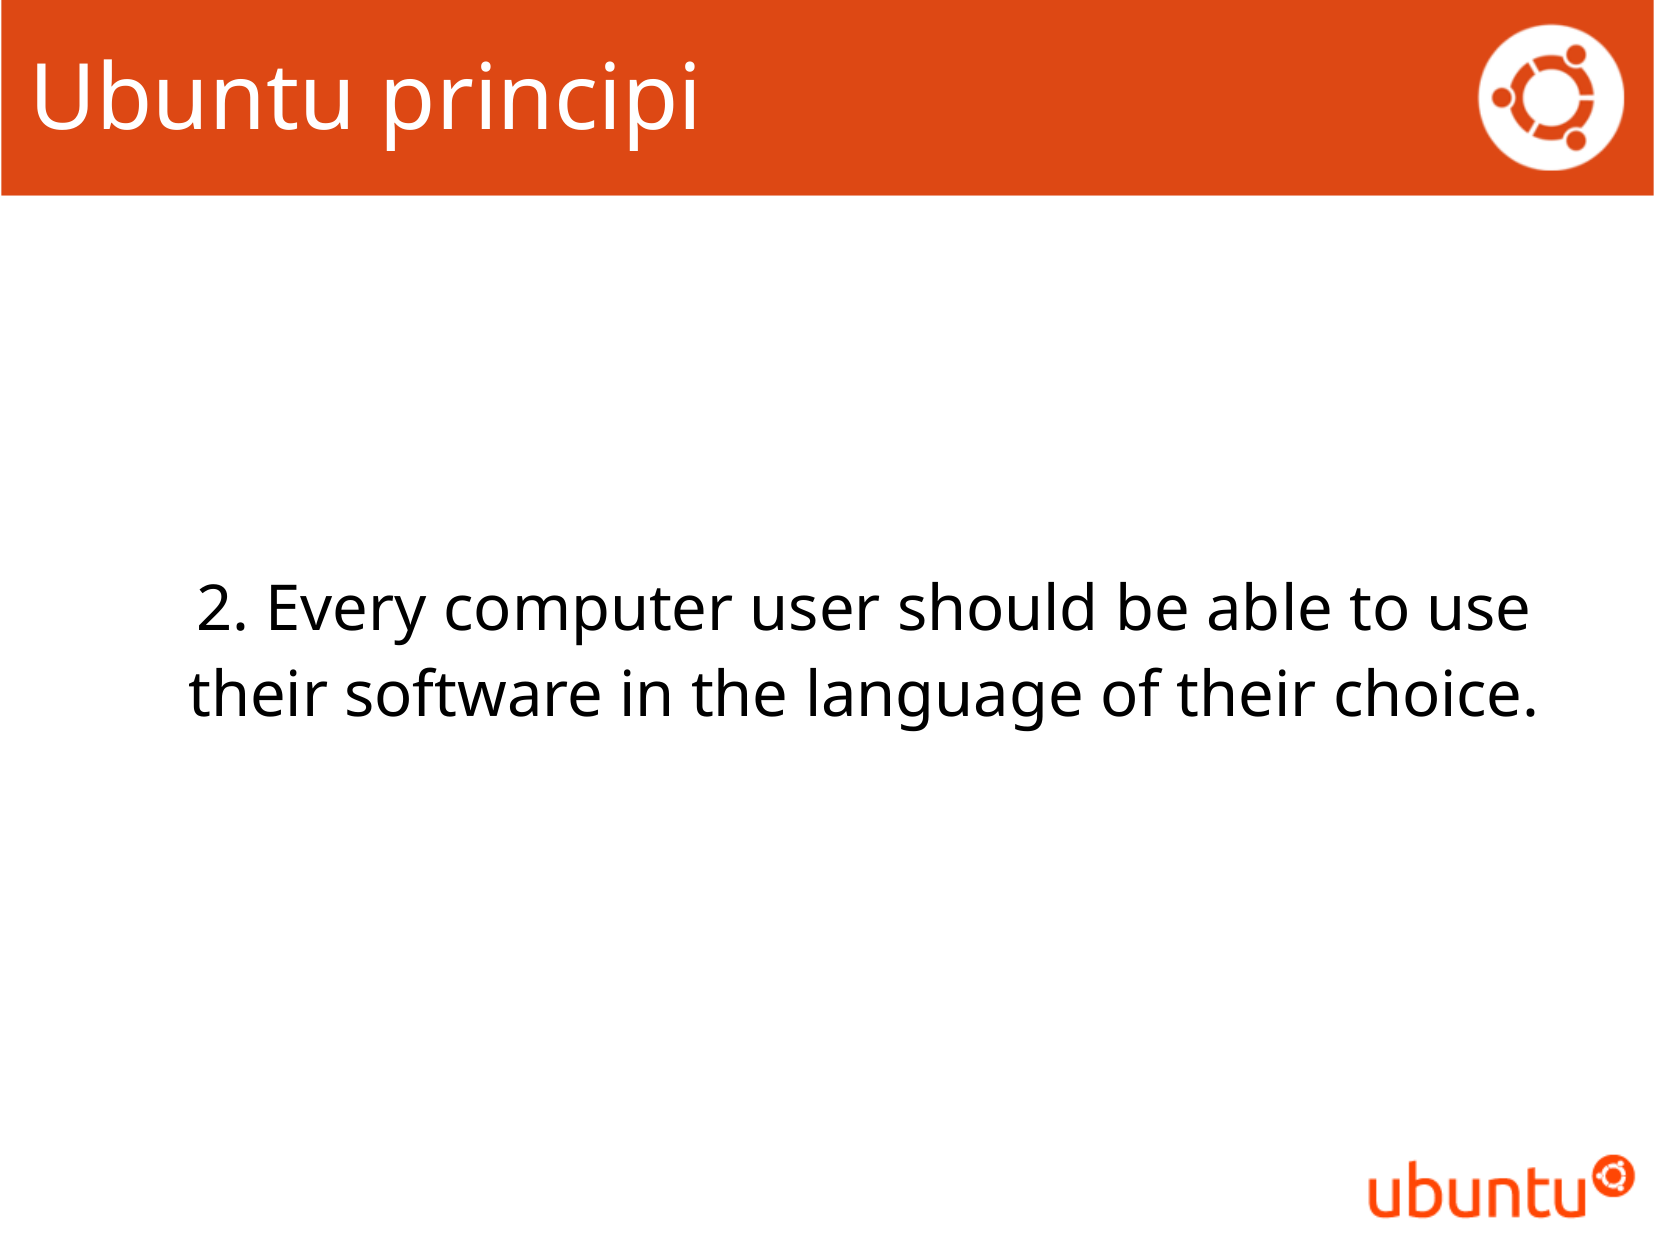

# Ubuntu principi
2. Every computer user should be able to use their software in the language of their choice.